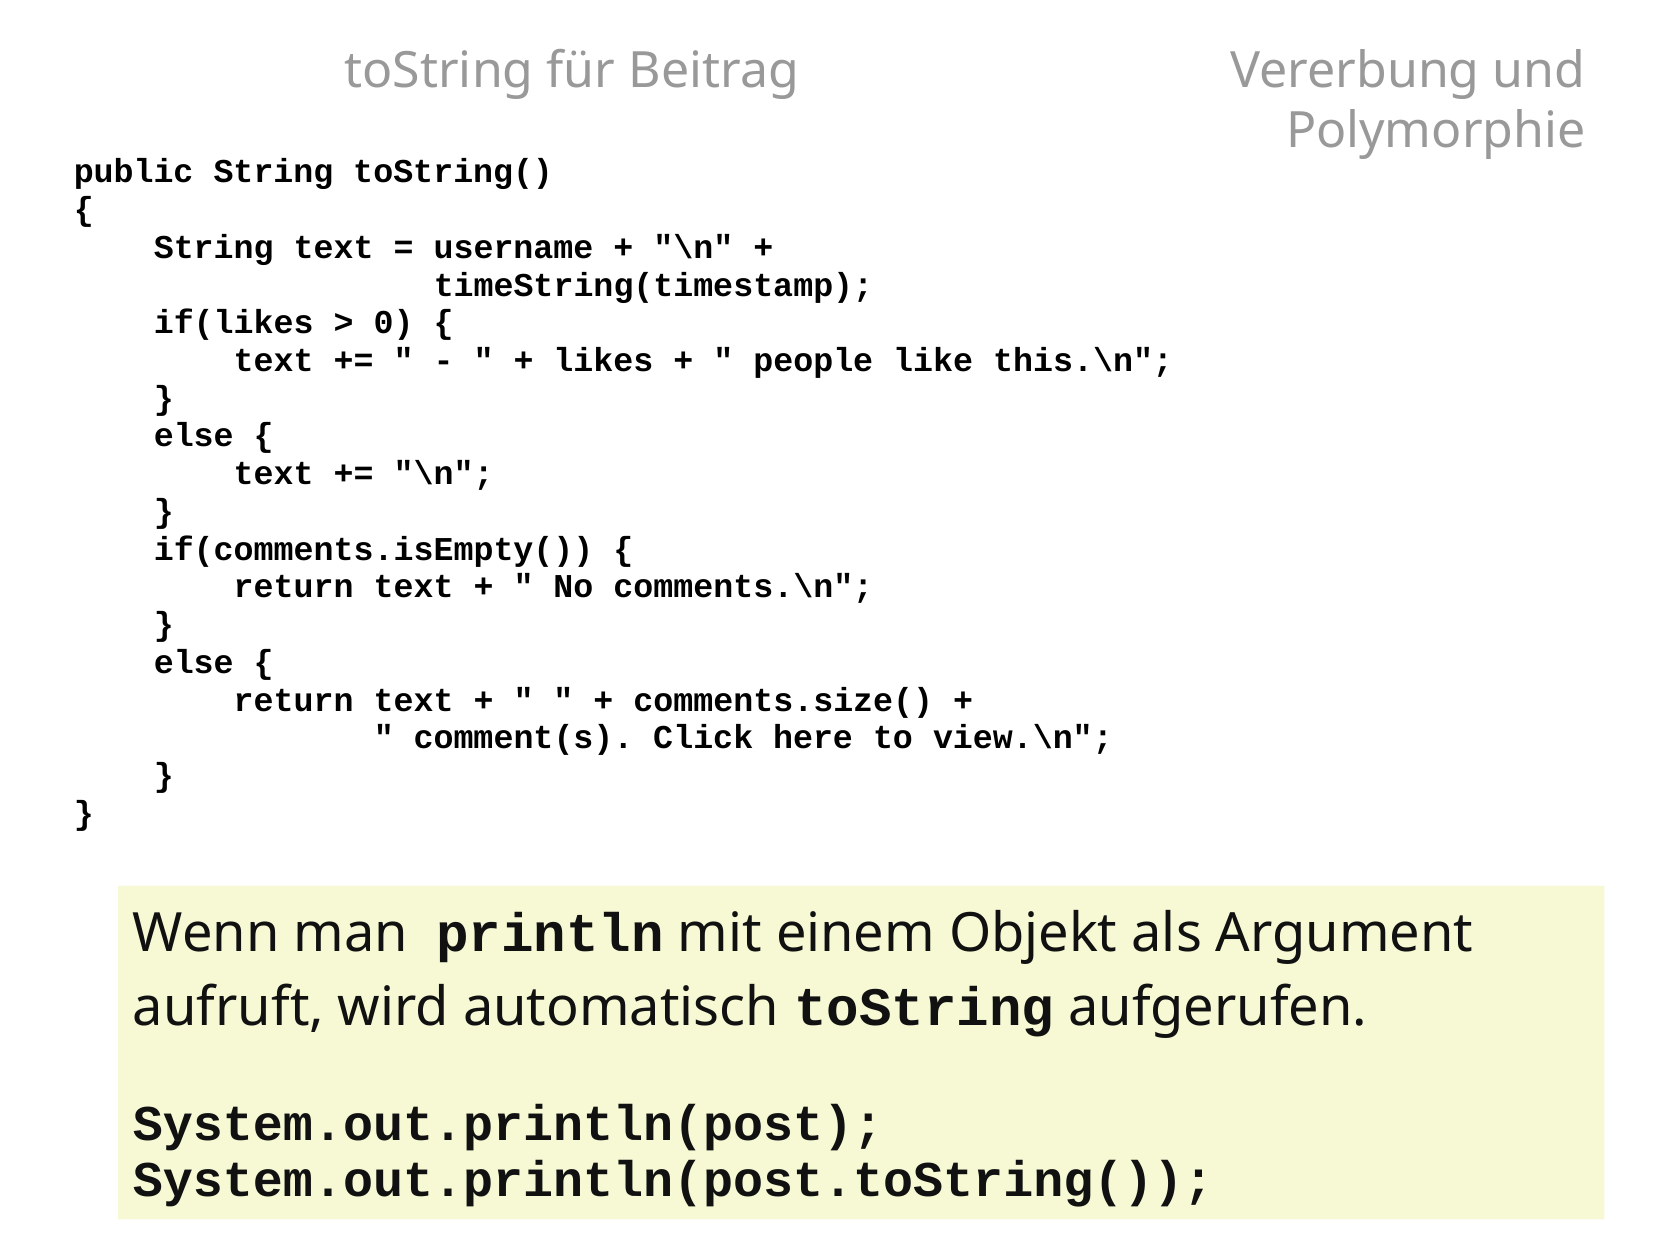

toString für Beitrag 		Vererbung und Polymorphie
public String toString()
{
 String text = username + "\n" +
 timeString(timestamp);
 if(likes > 0) {
 text += " - " + likes + " people like this.\n";
 }
 else {
 text += "\n";
 }
 if(comments.isEmpty()) {
 return text + " No comments.\n";
 }
 else {
 return text + " " + comments.size() +
 " comment(s). Click here to view.\n";
 }
}
Wenn man println mit einem Objekt als Argument aufruft, wird automatisch toString aufgerufen.
System.out.println(post);
System.out.println(post.toString());